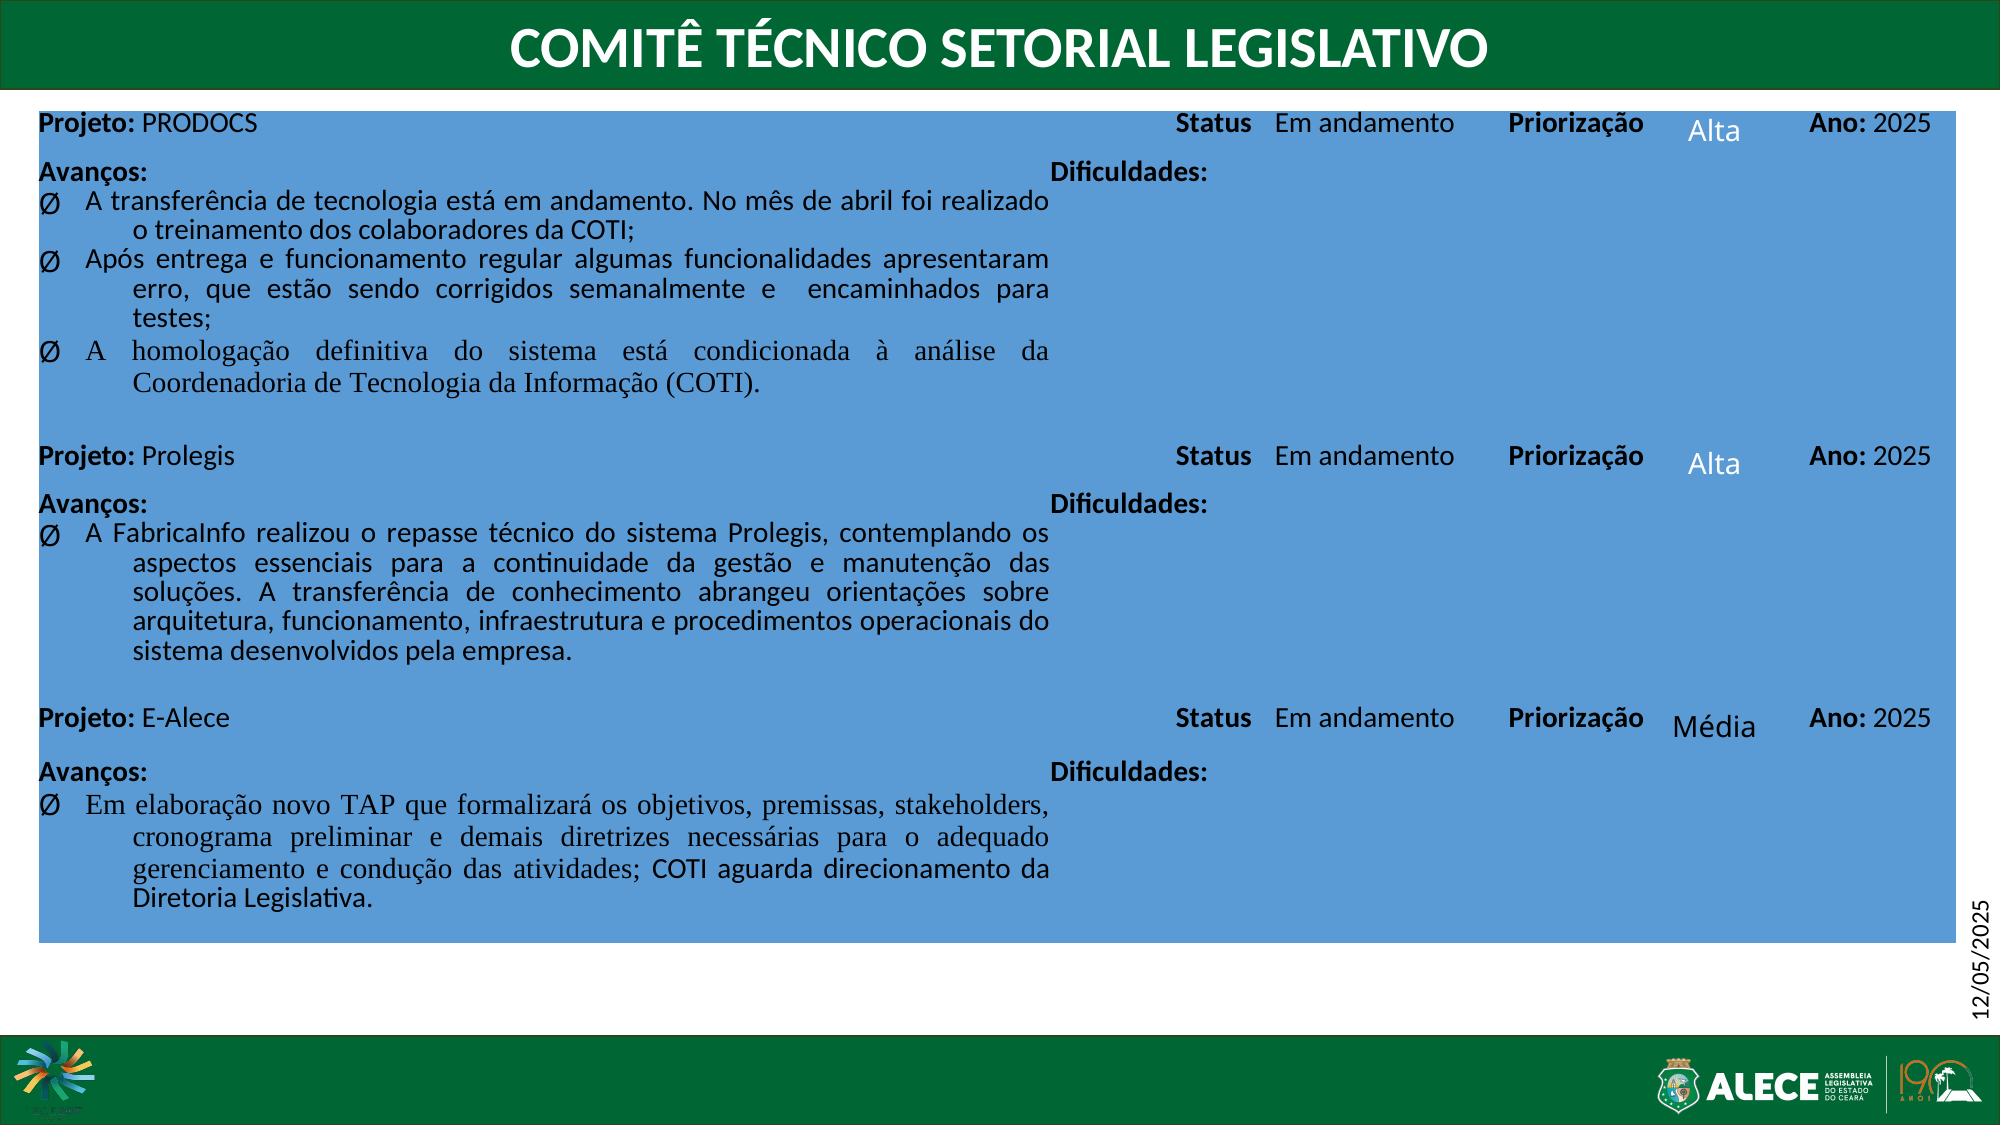

COMITÊ TÉCNICO SETORIAL LEGISLATIVO
| Projeto: PRODOCS | | Status | Em andamento | Priorização | Alta | Ano: 2025 |
| --- | --- | --- | --- | --- | --- | --- |
| Avanços: A transferência de tecnologia está em andamento. No mês de abril foi realizado o treinamento dos colaboradores da COTI; Após entrega e funcionamento regular algumas funcionalidades apresentaram erro, que estão sendo corrigidos semanalmente e encaminhados para testes; A homologação definitiva do sistema está condicionada à análise da Coordenadoria de Tecnologia da Informação (COTI). | Dificuldades: | | | | | |
| Projeto: Prolegis | | Status | Em andamento | Priorização | Alta | Ano: 2025 |
| Avanços: A FabricaInfo realizou o repasse técnico do sistema Prolegis, contemplando os aspectos essenciais para a continuidade da gestão e manutenção das soluções. A transferência de conhecimento abrangeu orientações sobre arquitetura, funcionamento, infraestrutura e procedimentos operacionais do sistema desenvolvidos pela empresa. | Dificuldades: | | | | | |
| Projeto: E-Alece | | Status | Em andamento | Priorização | Média | Ano: 2025 |
| Avanços: Em elaboração novo TAP que formalizará os objetivos, premissas, stakeholders, cronograma preliminar e demais diretrizes necessárias para o adequado gerenciamento e condução das atividades; COTI aguarda direcionamento da Diretoria Legislativa. | Dificuldades: | | | | | |
12/05/2025